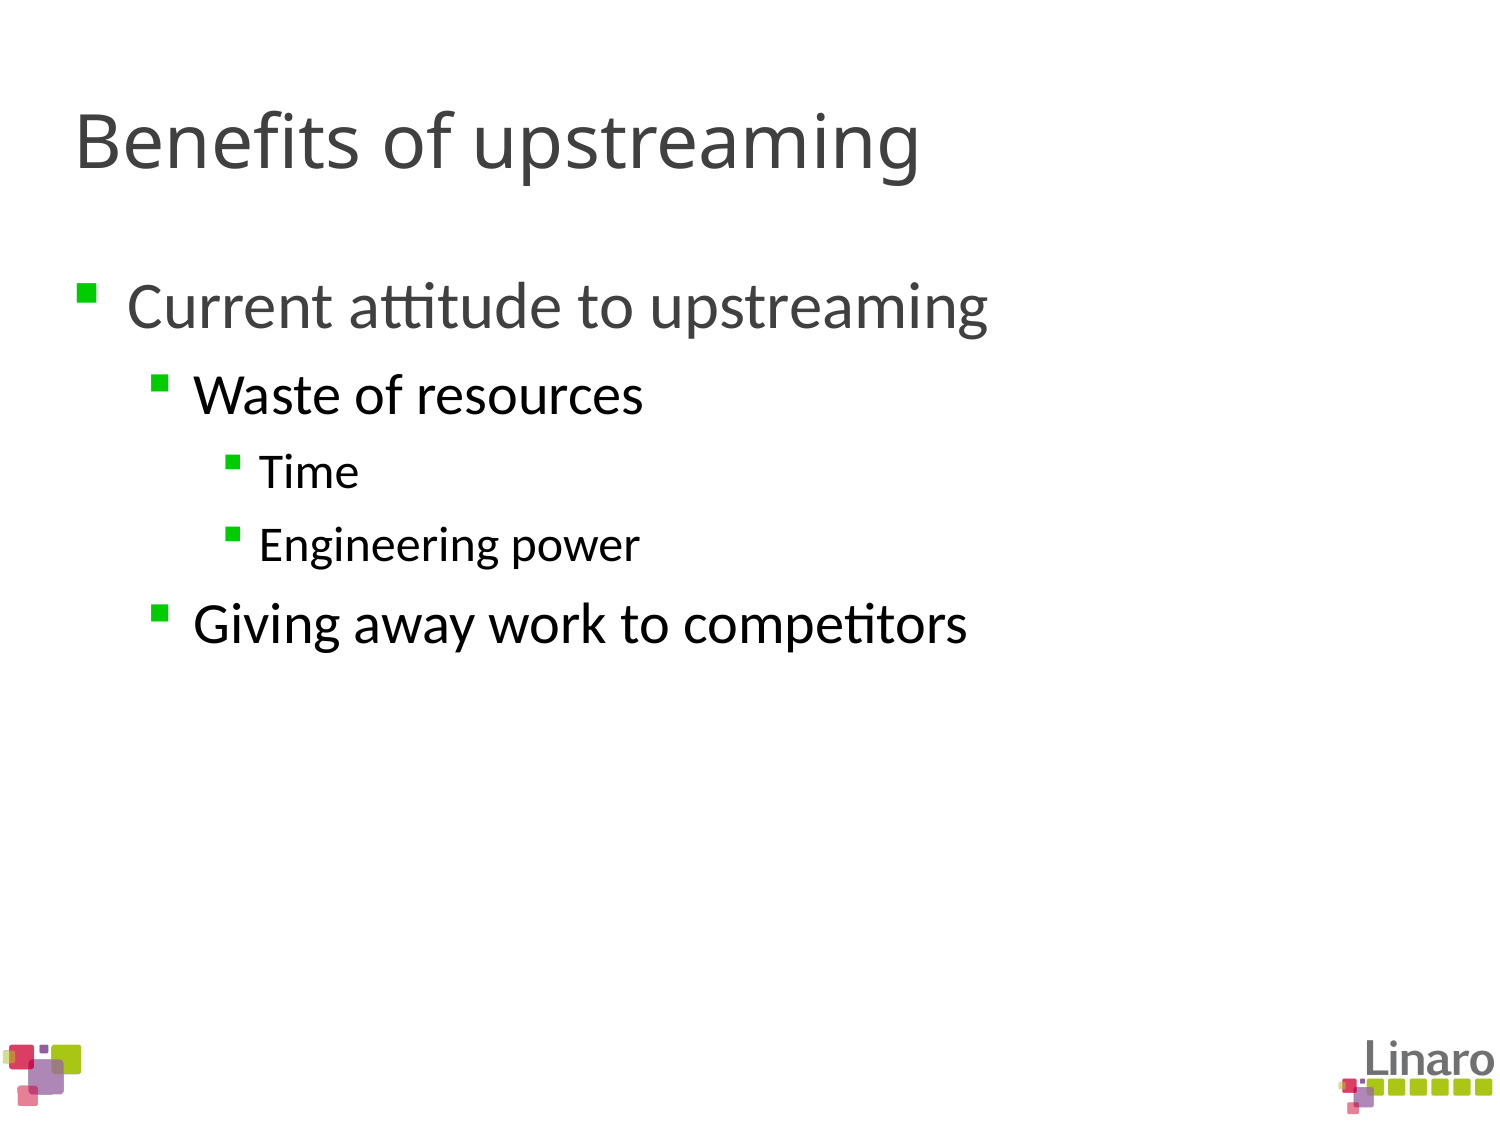

# Benefits of upstreaming
Current attitude to upstreaming
Waste of resources
Time
Engineering power
Giving away work to competitors